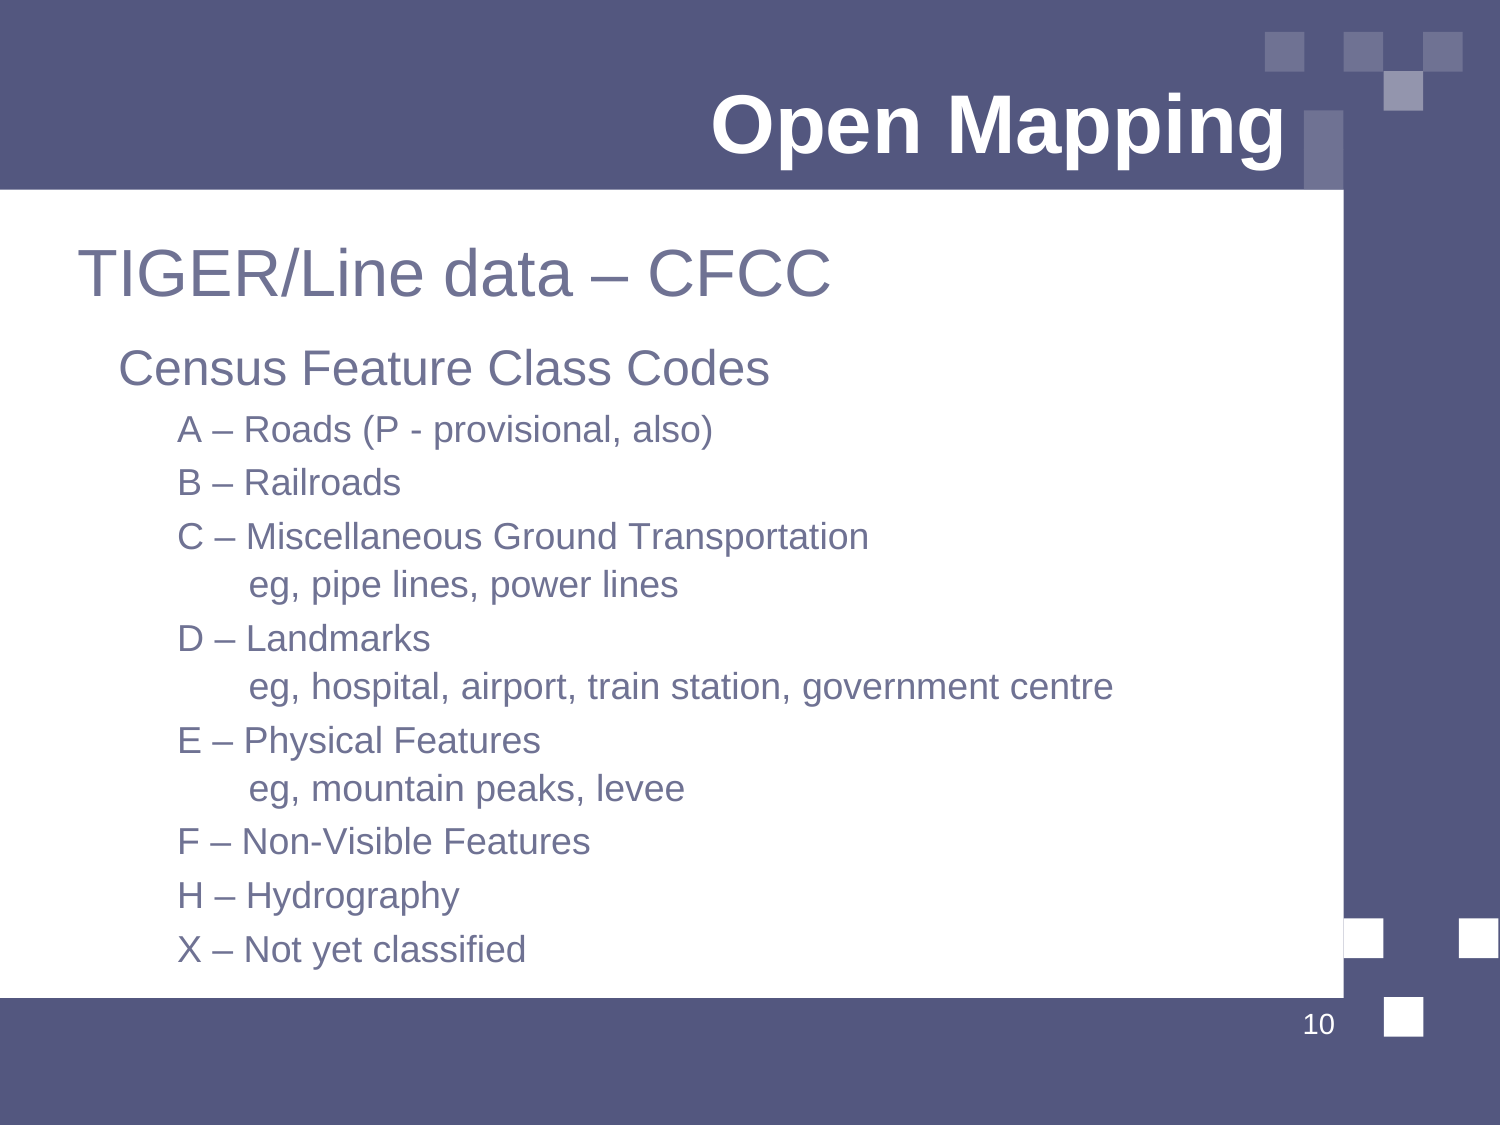

# Open Mapping
 TIGER/Line data – CFCC
Census Feature Class Codes
A – Roads (P - provisional, also)
B – Railroads
C – Miscellaneous Ground Transportation
 eg, pipe lines, power lines
D – Landmarks
 eg, hospital, airport, train station, government centre
E – Physical Features
 eg, mountain peaks, levee
F – Non-Visible Features
H – Hydrography
X – Not yet classified
10